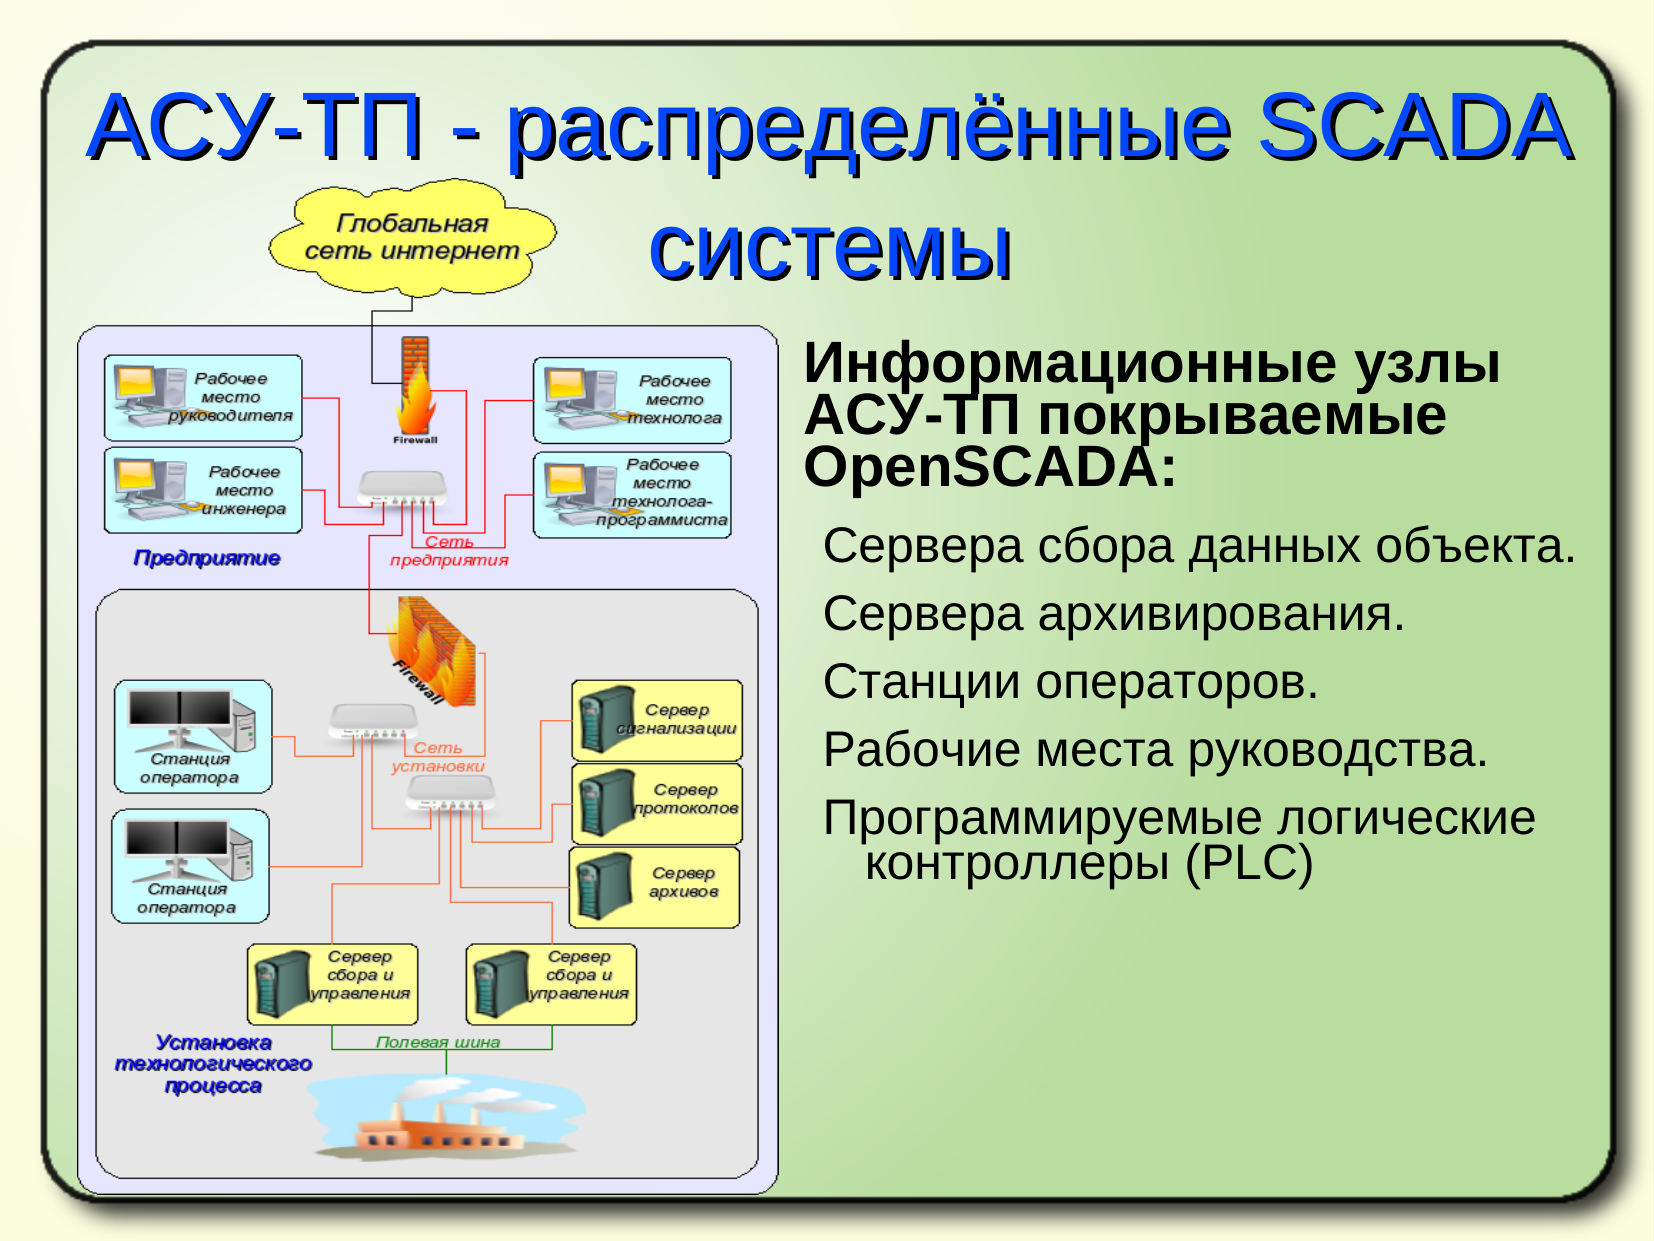

# АСУ-ТП - распределённые SCADA системы
Информационные узлы АСУ-ТП покрываемые OpenSCADA:
Сервера сбора данных объекта.
Сервера архивирования.
Станции операторов.
Рабочие места руководства.
Программируемые логические контроллеры (PLC)